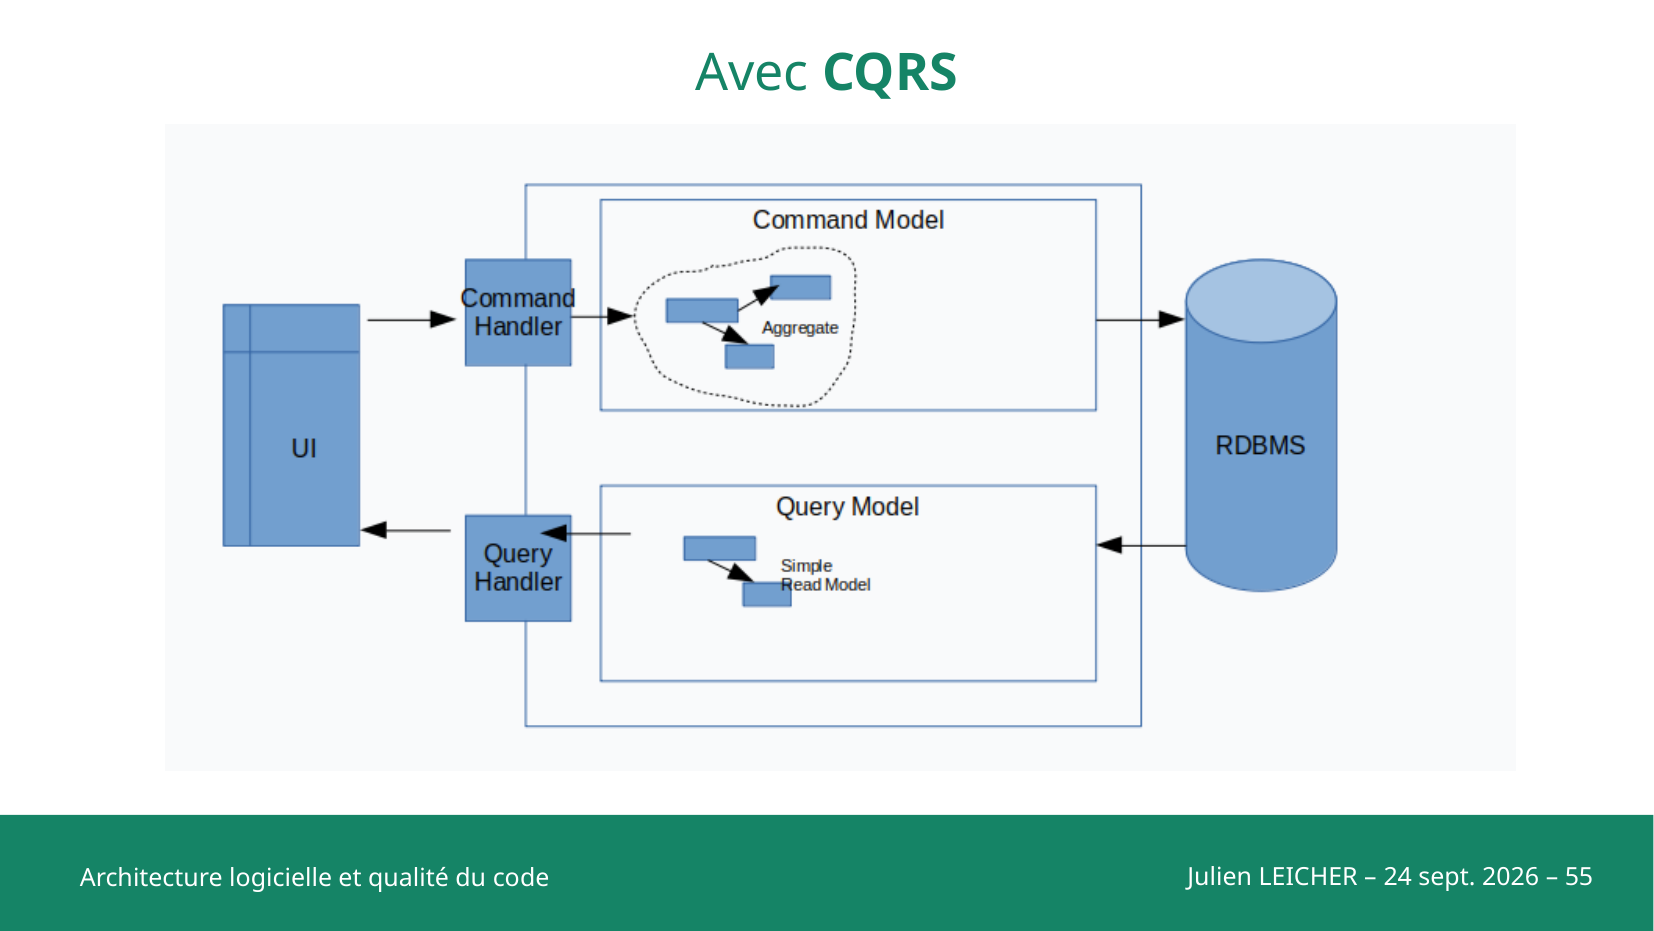

Avec CQRS
Julien LEICHER – –
Architecture logicielle et qualité du code